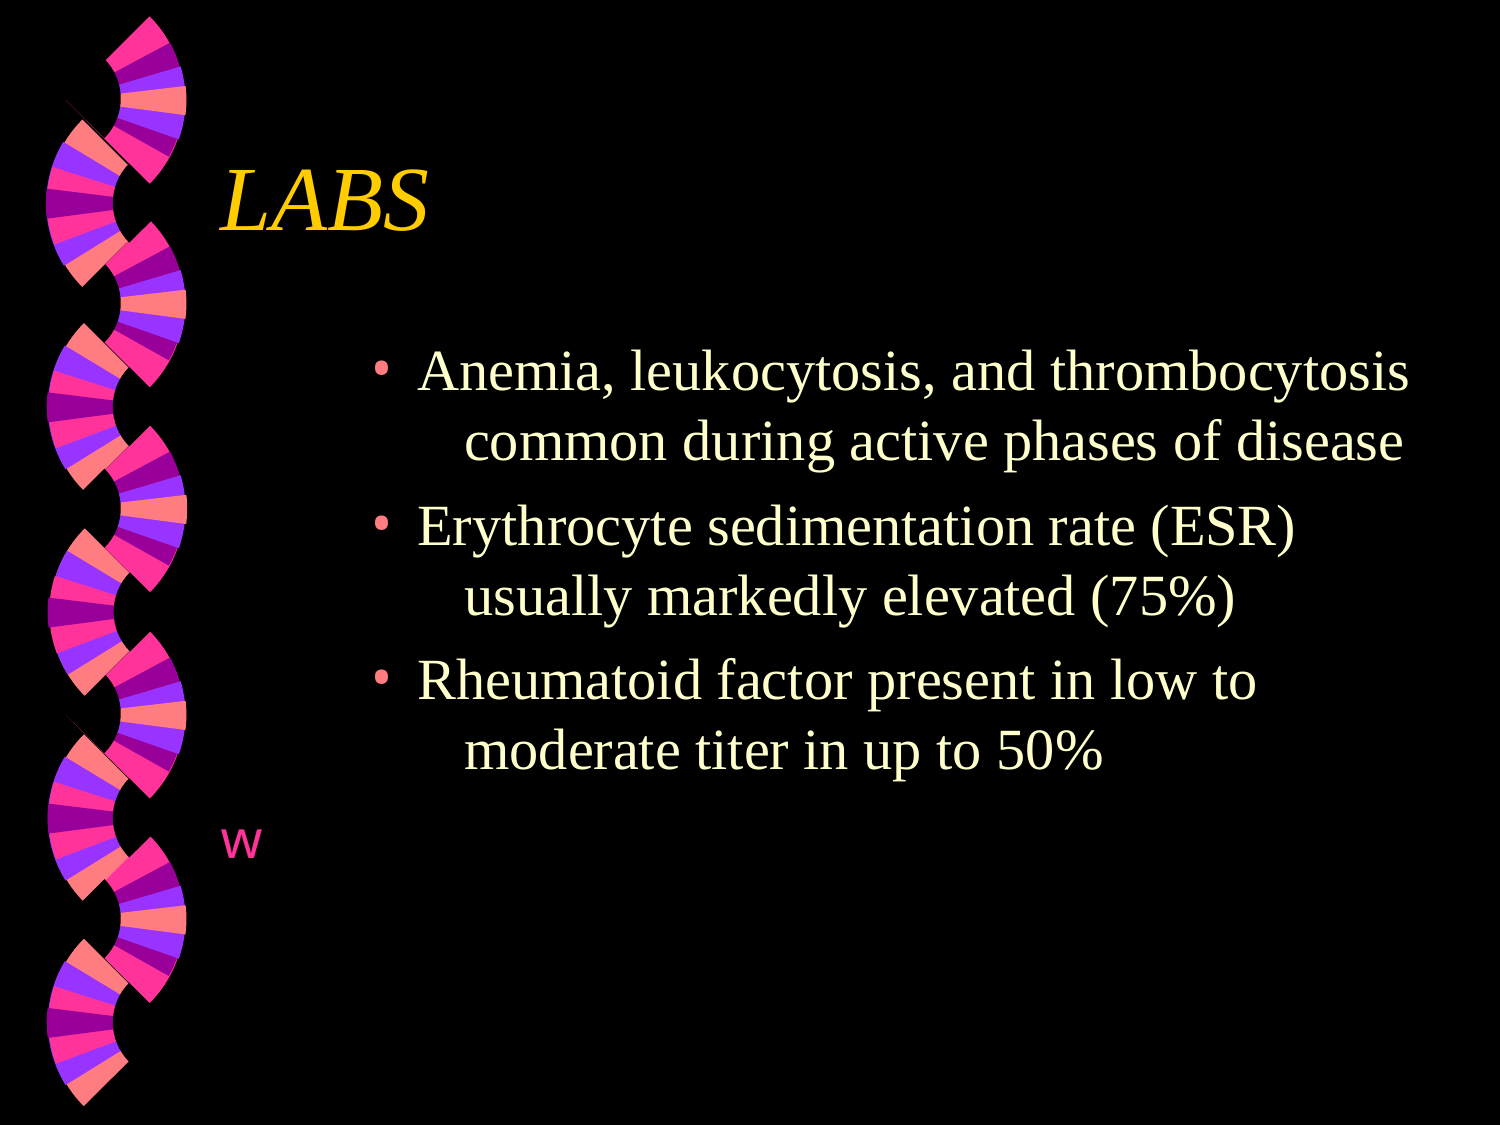

# LABS
Anemia, leukocytosis, and thrombocytosis common during active phases of disease
Erythrocyte sedimentation rate (ESR) usually markedly elevated (75%)
Rheumatoid factor present in low to moderate titer in up to 50%